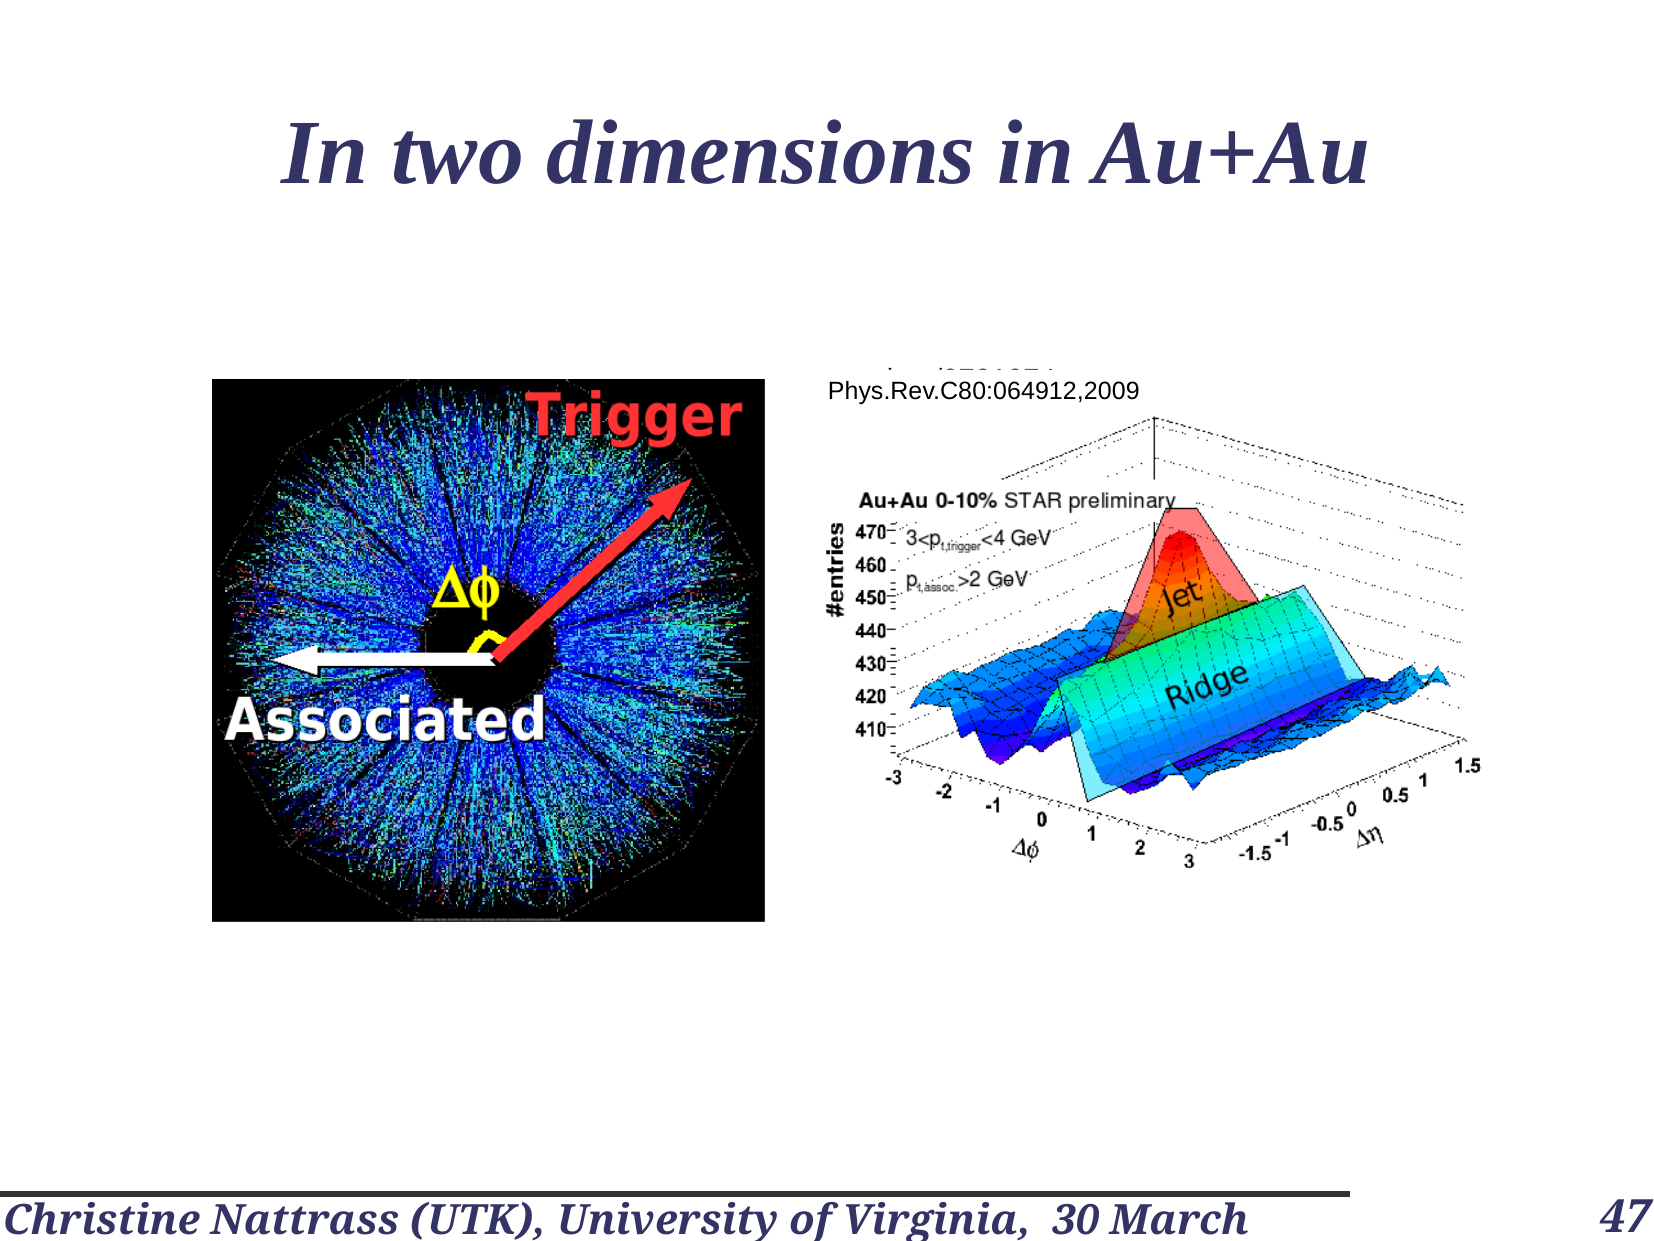

# In two dimensions in Au+Au
nucl-ex/0701074
nucl-ex/0701074
Phys.Rev.C80:064912,2009